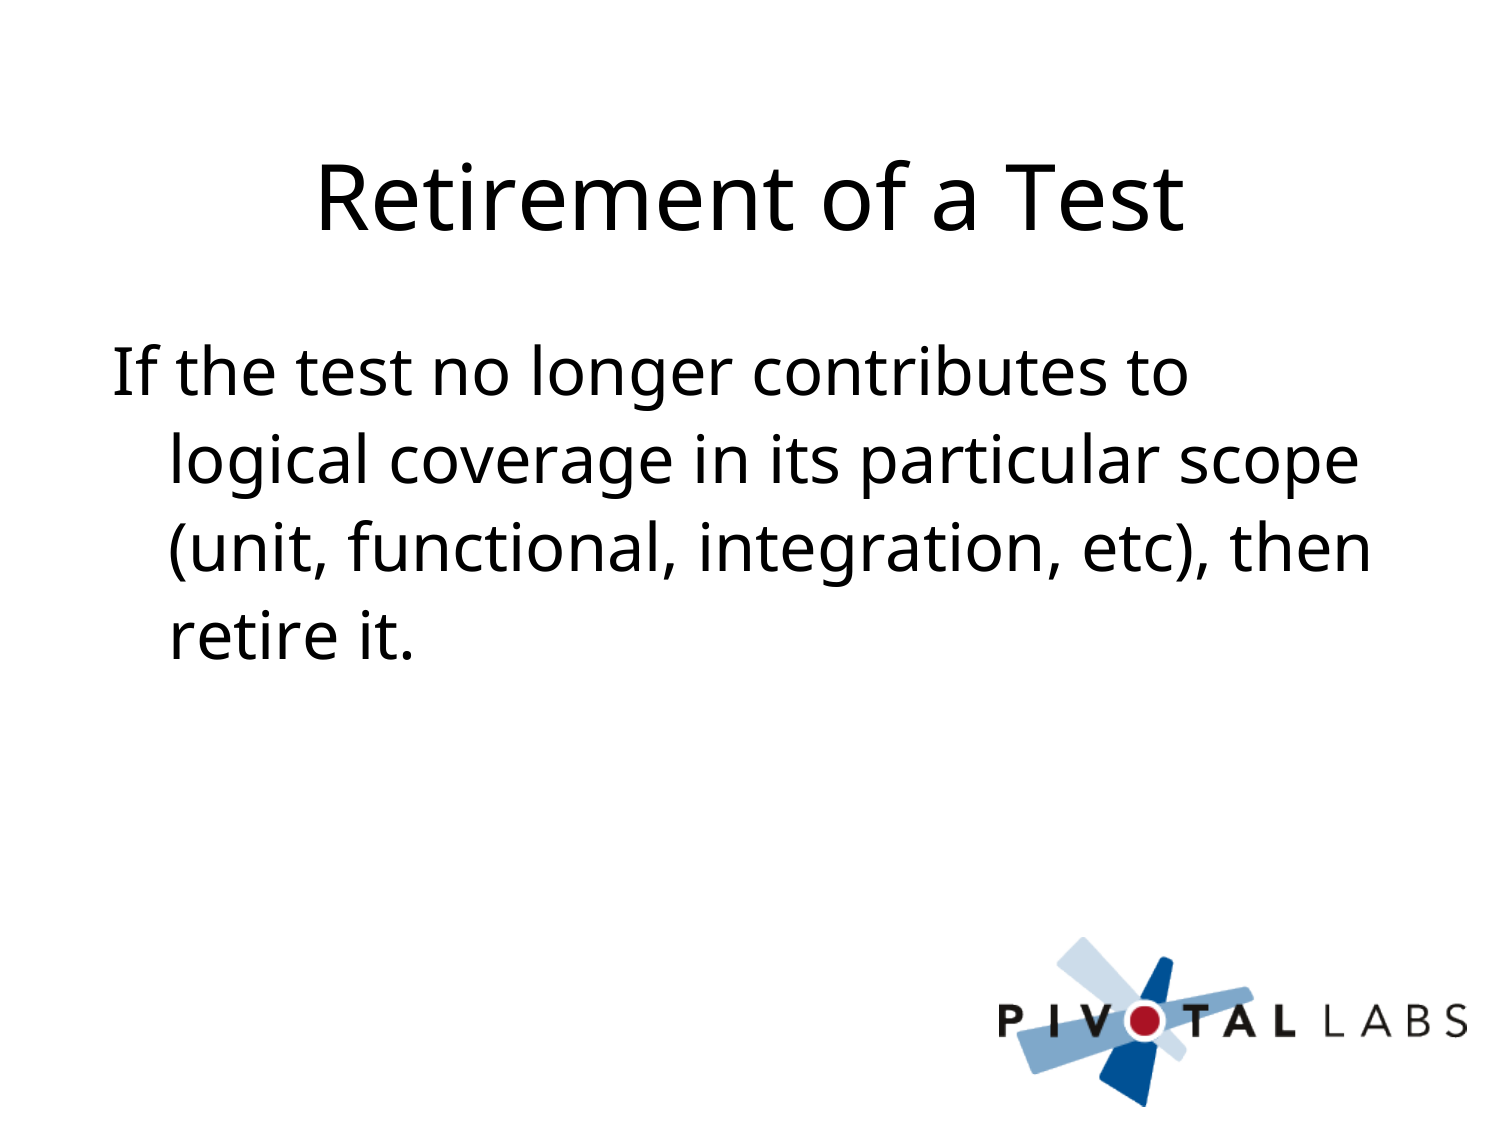

# Retirement of a Test
If the test no longer contributes to logical coverage in its particular scope (unit, functional, integration, etc), then retire it.